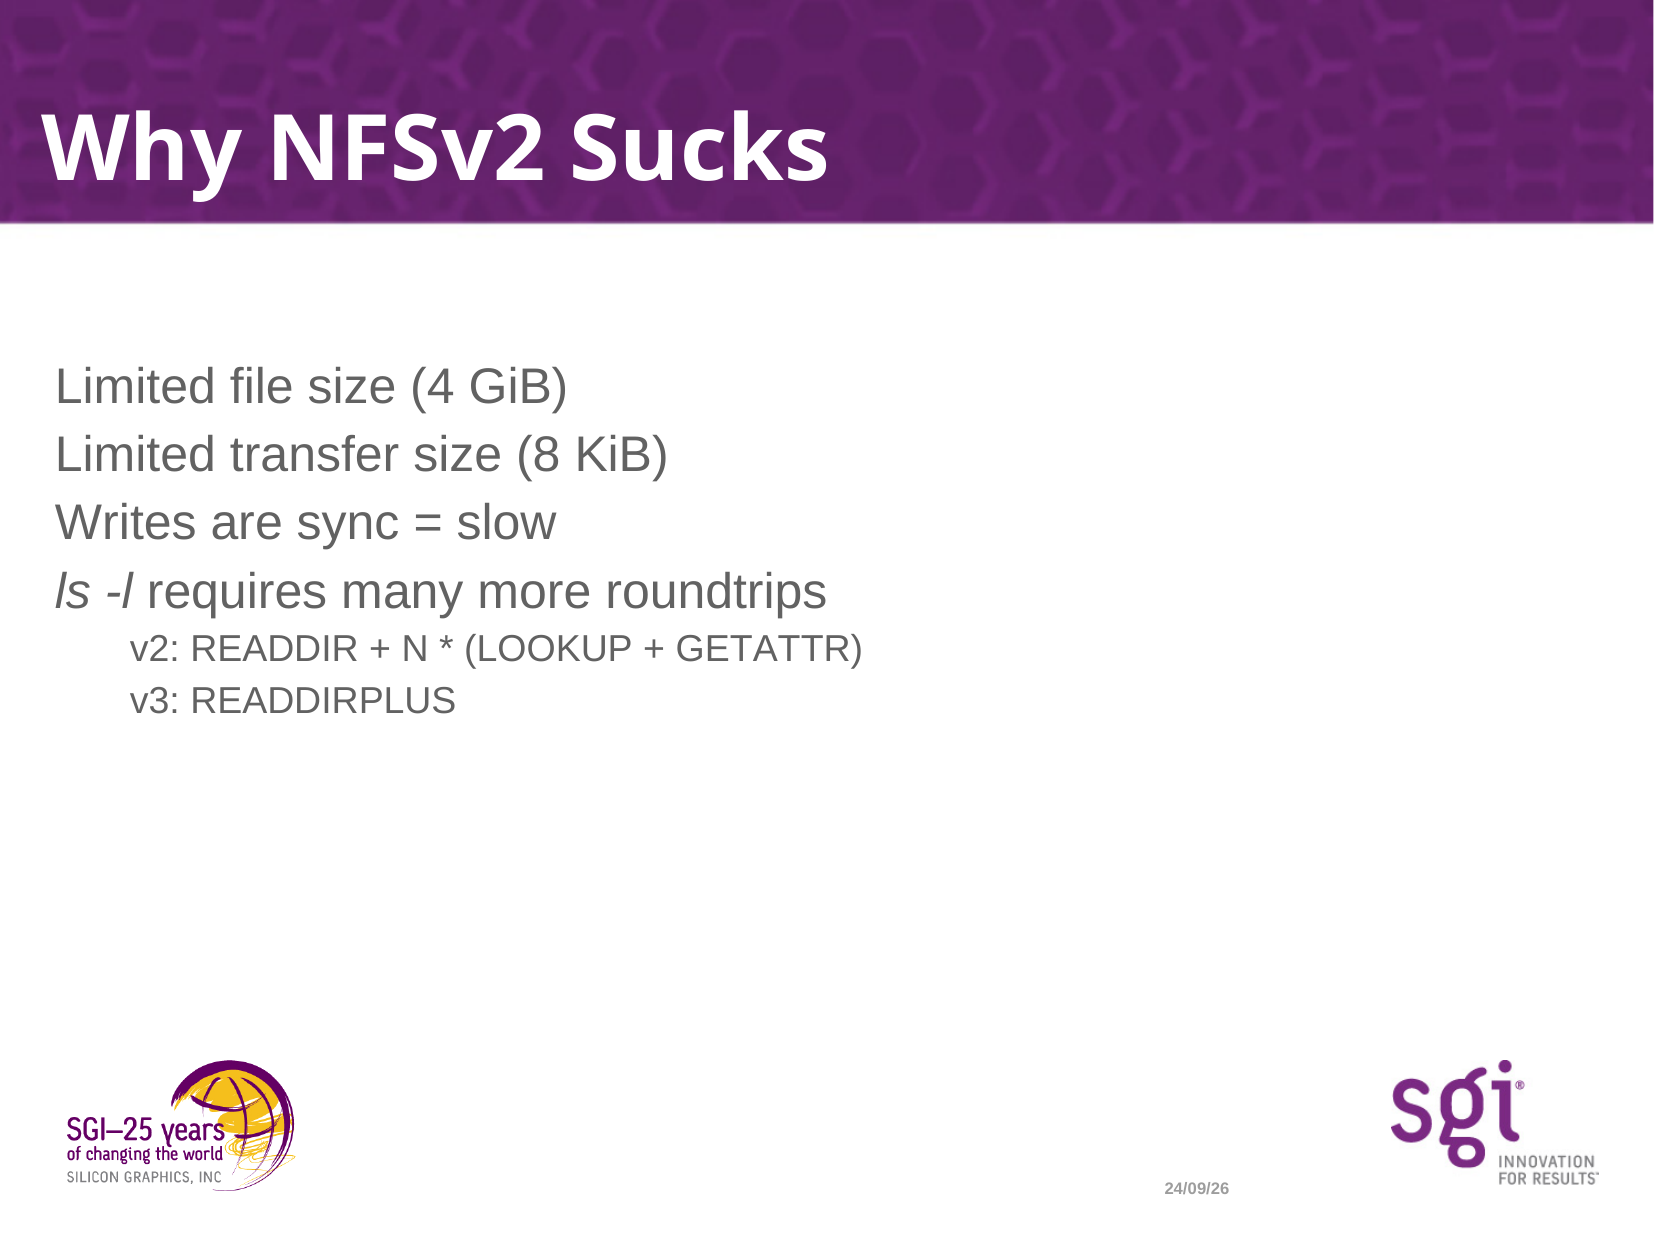

# Why NFSv2 Sucks
Limited file size (4 GiB)
Limited transfer size (8 KiB)
Writes are sync = slow
ls -l requires many more roundtrips
v2: READDIR + N * (LOOKUP + GETATTR)
v3: READDIRPLUS